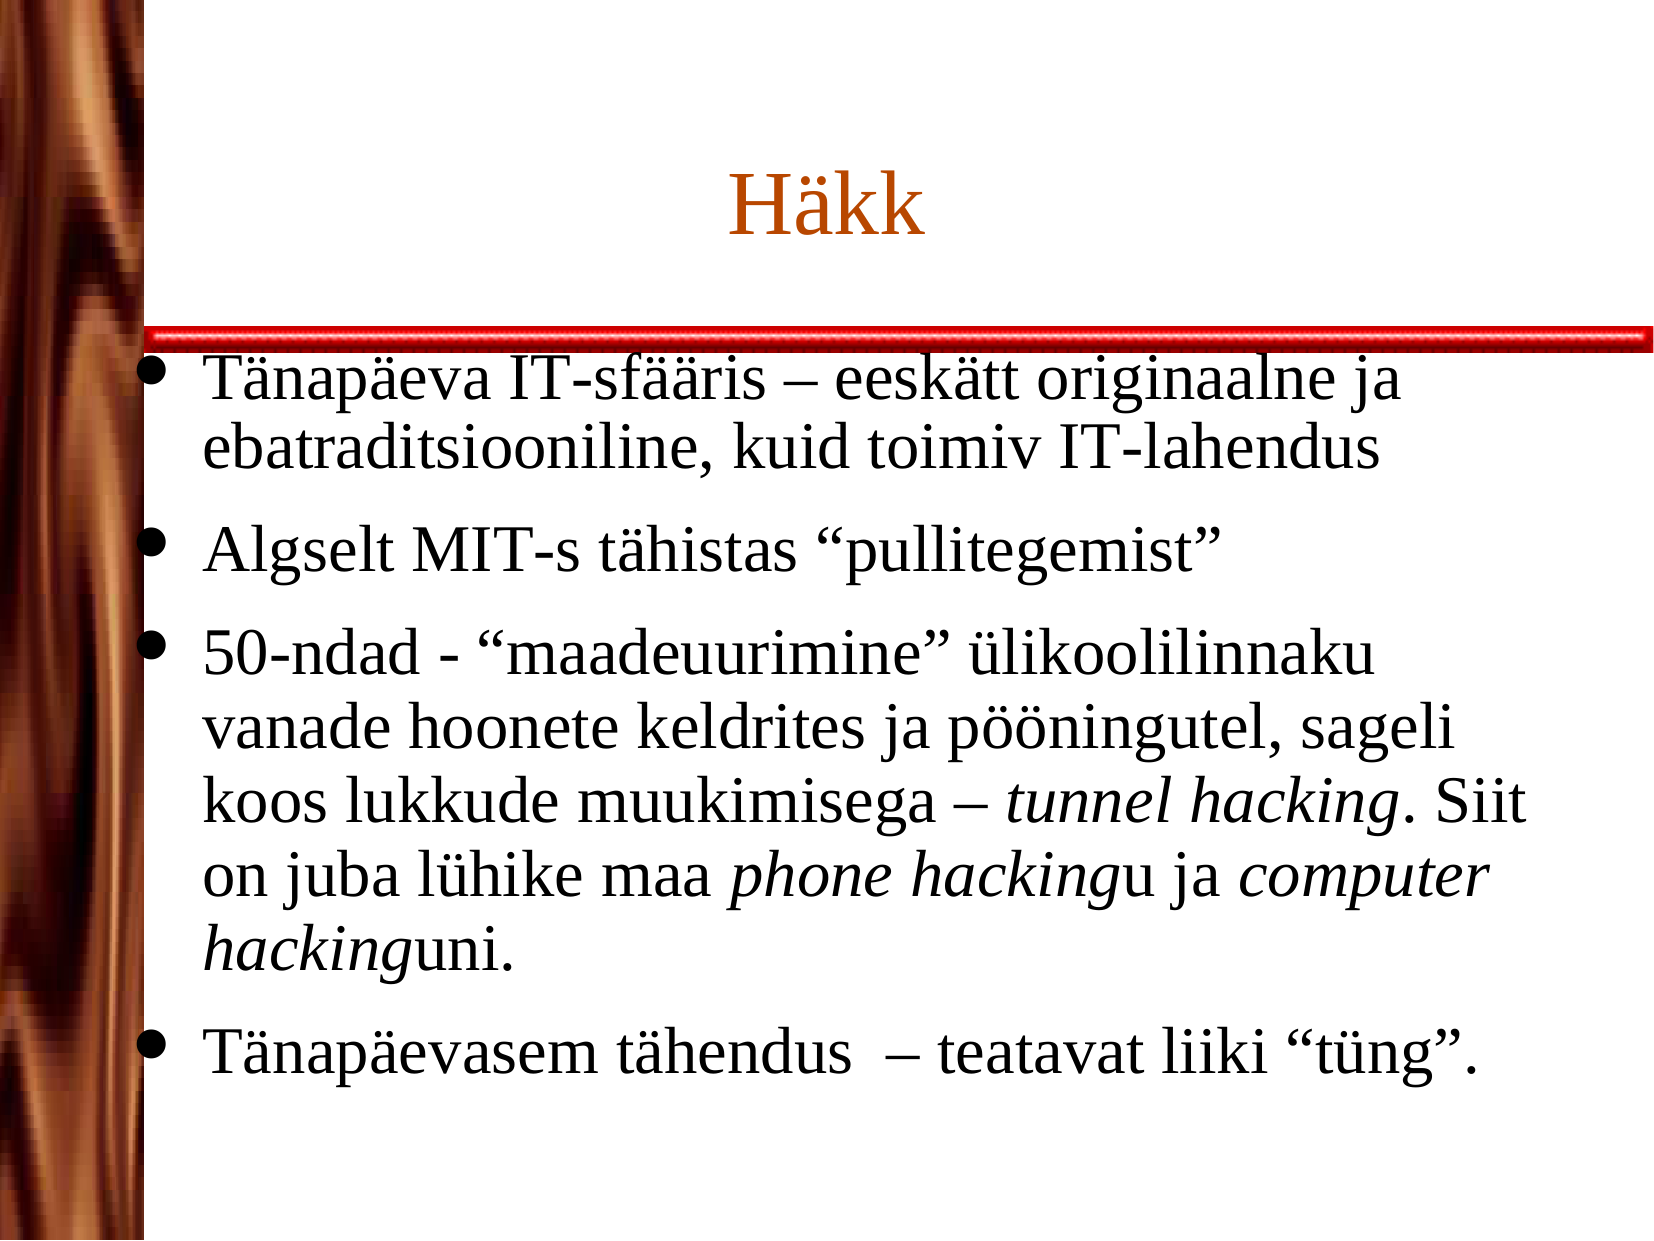

# Häkk
Tänapäeva IT-sfääris – eeskätt originaalne ja ebatraditsiooniline, kuid toimiv IT-lahendus
Algselt MIT-s tähistas “pullitegemist”
50-ndad - “maadeuurimine” ülikoolilinnaku vanade hoonete keldrites ja pööningutel, sageli koos lukkude muukimisega – tunnel hacking. Siit on juba lühike maa phone hackingu ja computer hackinguni.
Tänapäevasem tähendus – teatavat liiki “tüng”.